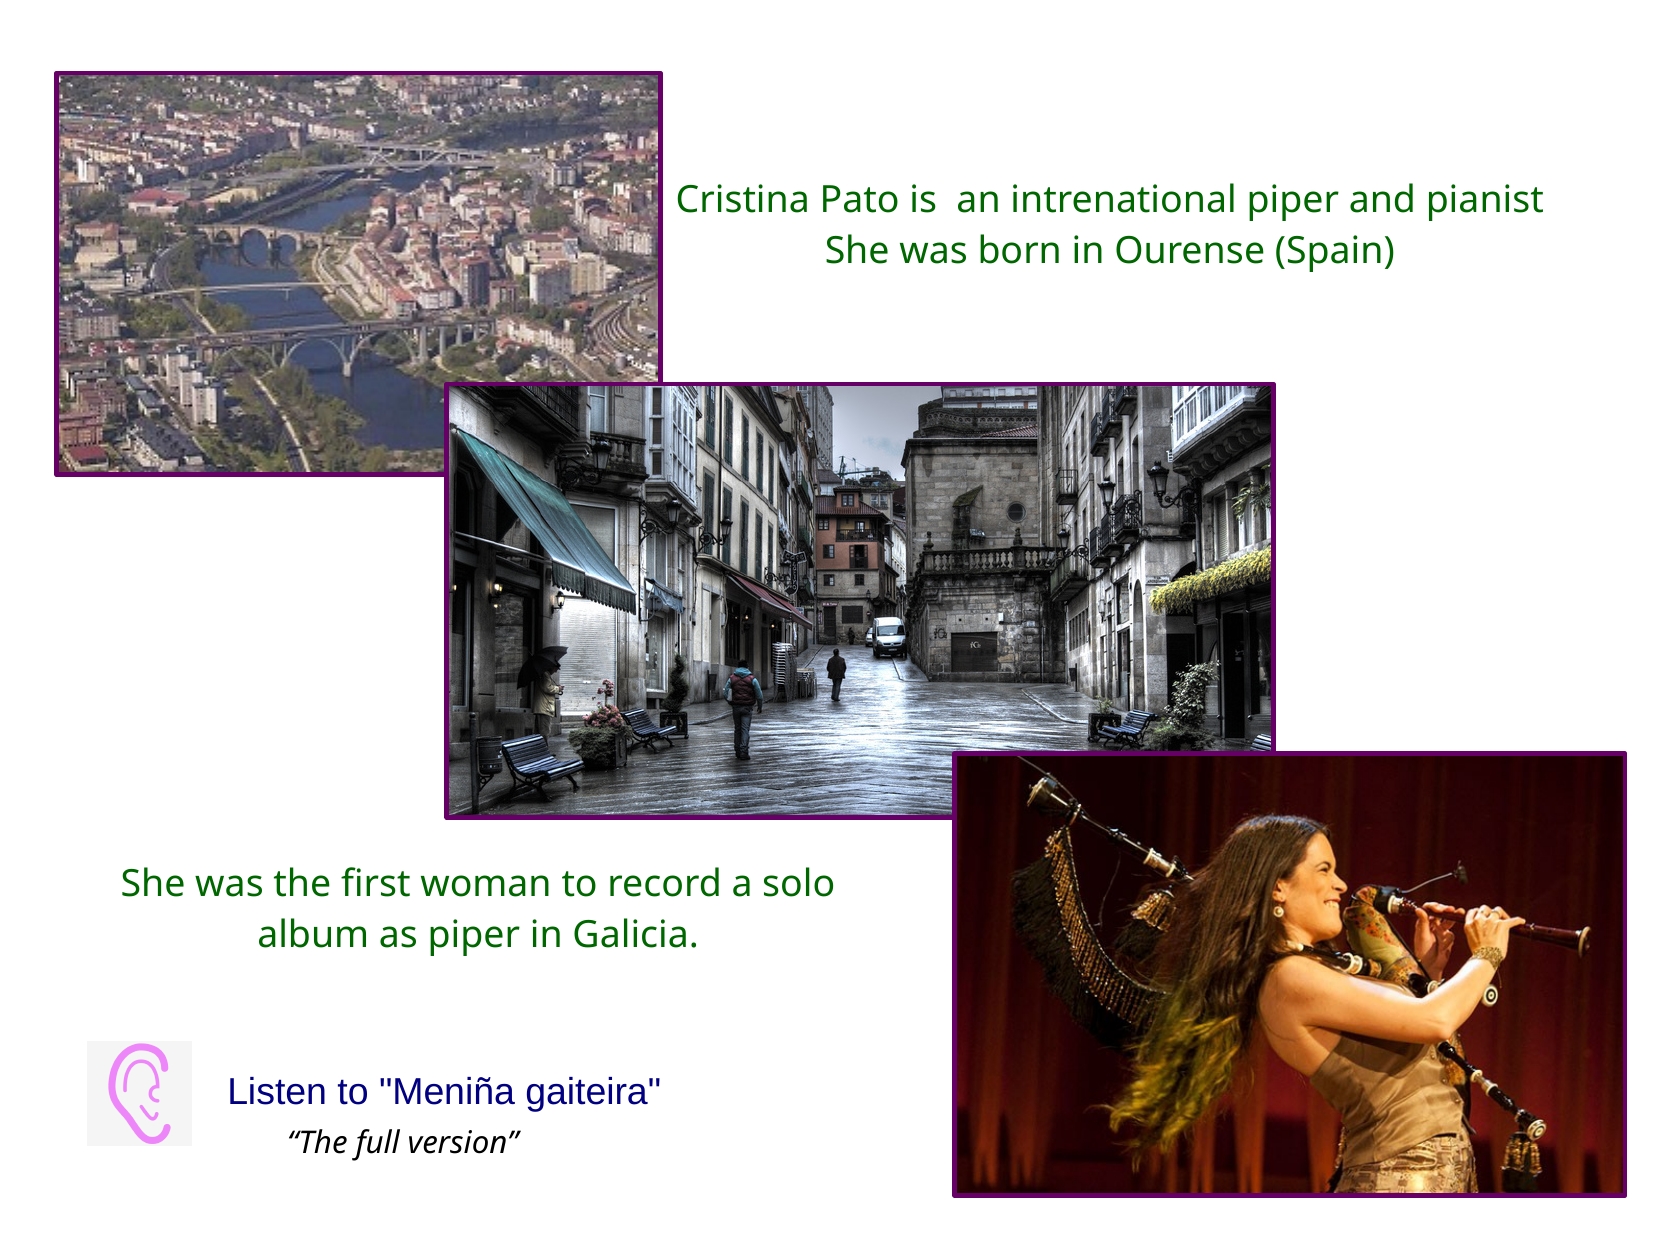

Cristina Pato is an intrenational piper and pianist
She was born in Ourense (Spain)
She was the first woman to record a solo album as piper in Galicia.
Listen to "Meniña gaiteira"
“The full version”